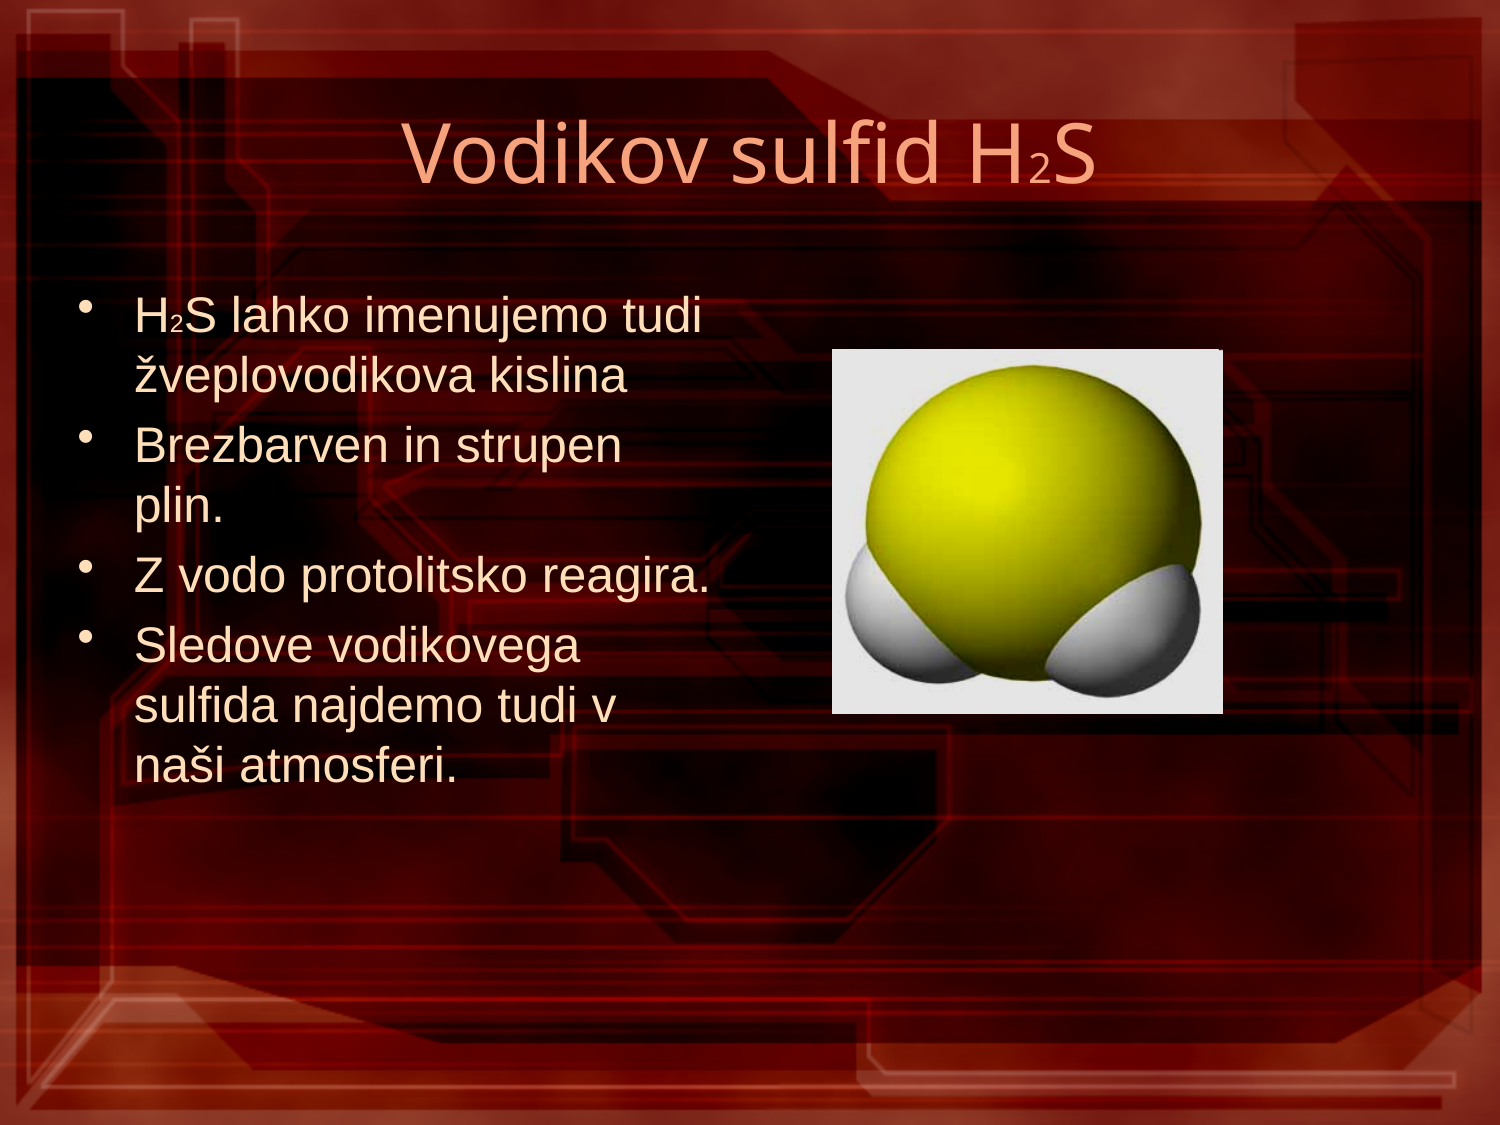

# Vodikov sulfid H2S
H2S lahko imenujemo tudi žveplovodikova kislina
Brezbarven in strupen plin.
Z vodo protolitsko reagira.
Sledove vodikovega sulfida najdemo tudi v naši atmosferi.